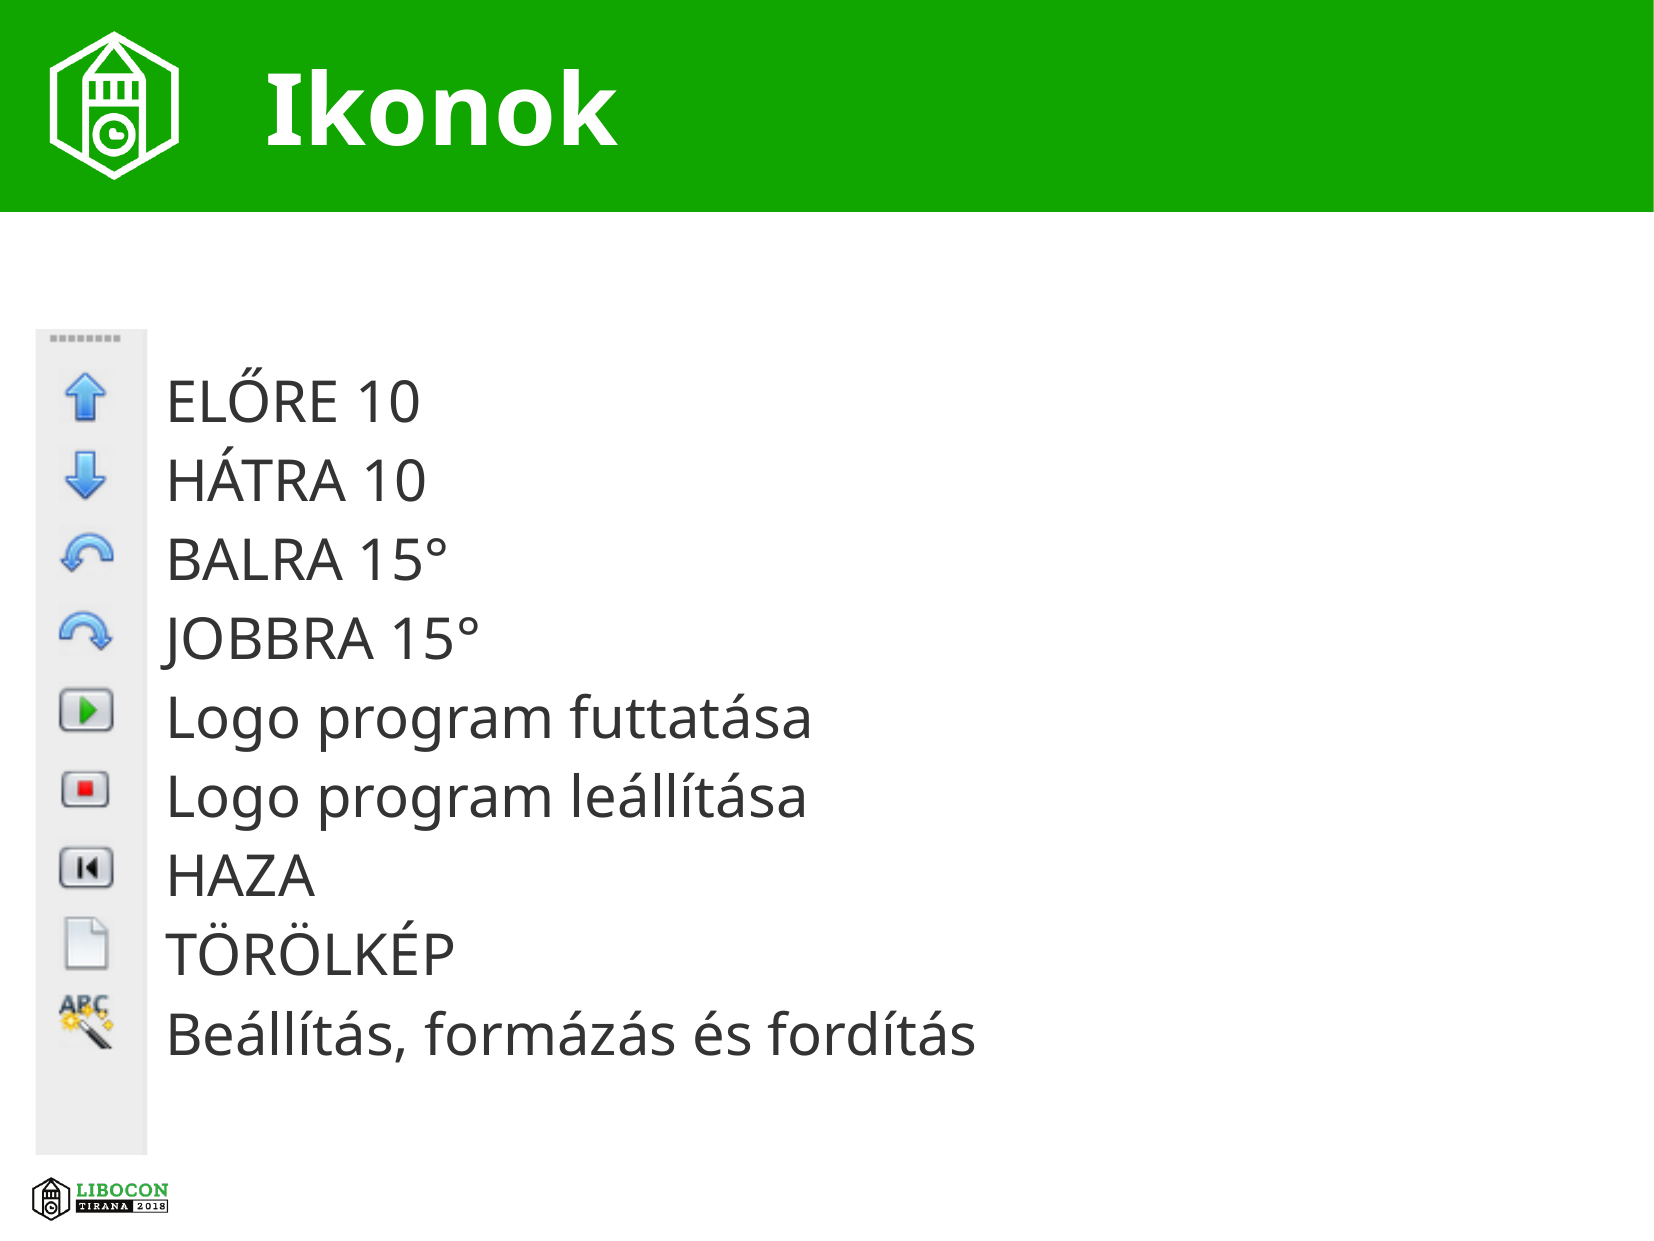

# Ikonok
ELŐRE 10
HÁTRA 10
BALRA 15°
JOBBRA 15°
Logo program futtatása
Logo program leállítása
HAZA
TÖRÖLKÉP
Beállítás, formázás és fordítás